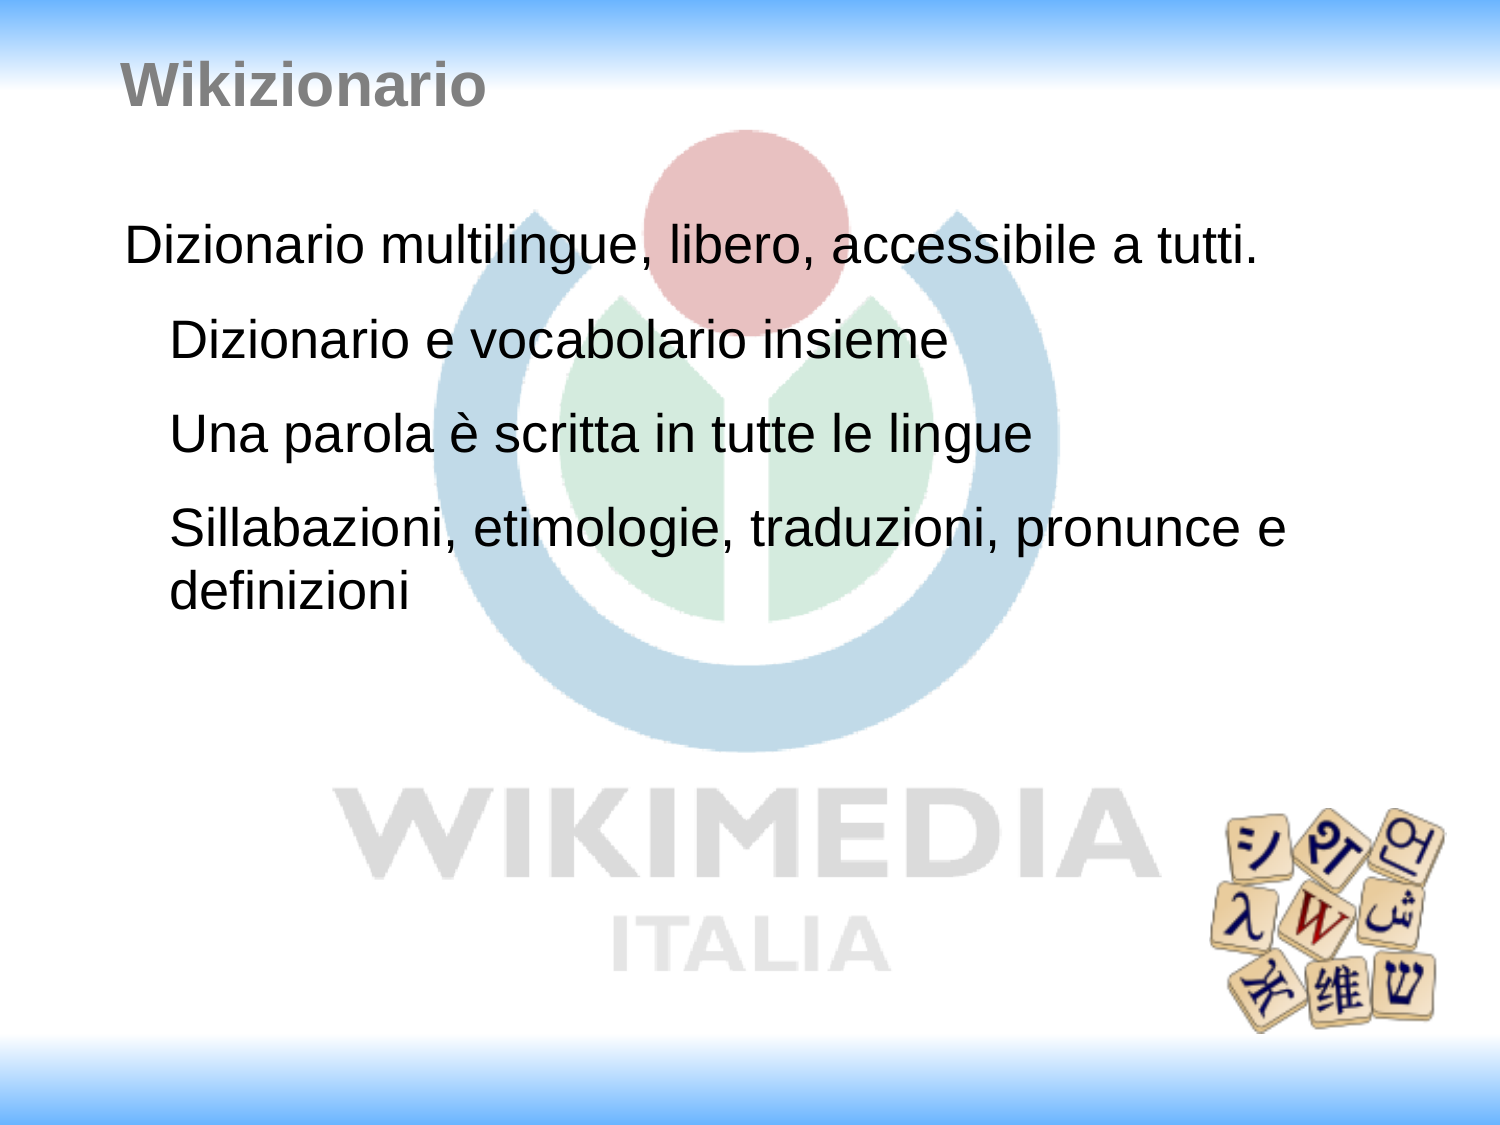

Wikizionario
Dizionario multilingue, libero, accessibile a tutti.
 Dizionario e vocabolario insieme
 Una parola è scritta in tutte le lingue
 Sillabazioni, etimologie, traduzioni, pronunce e definizioni